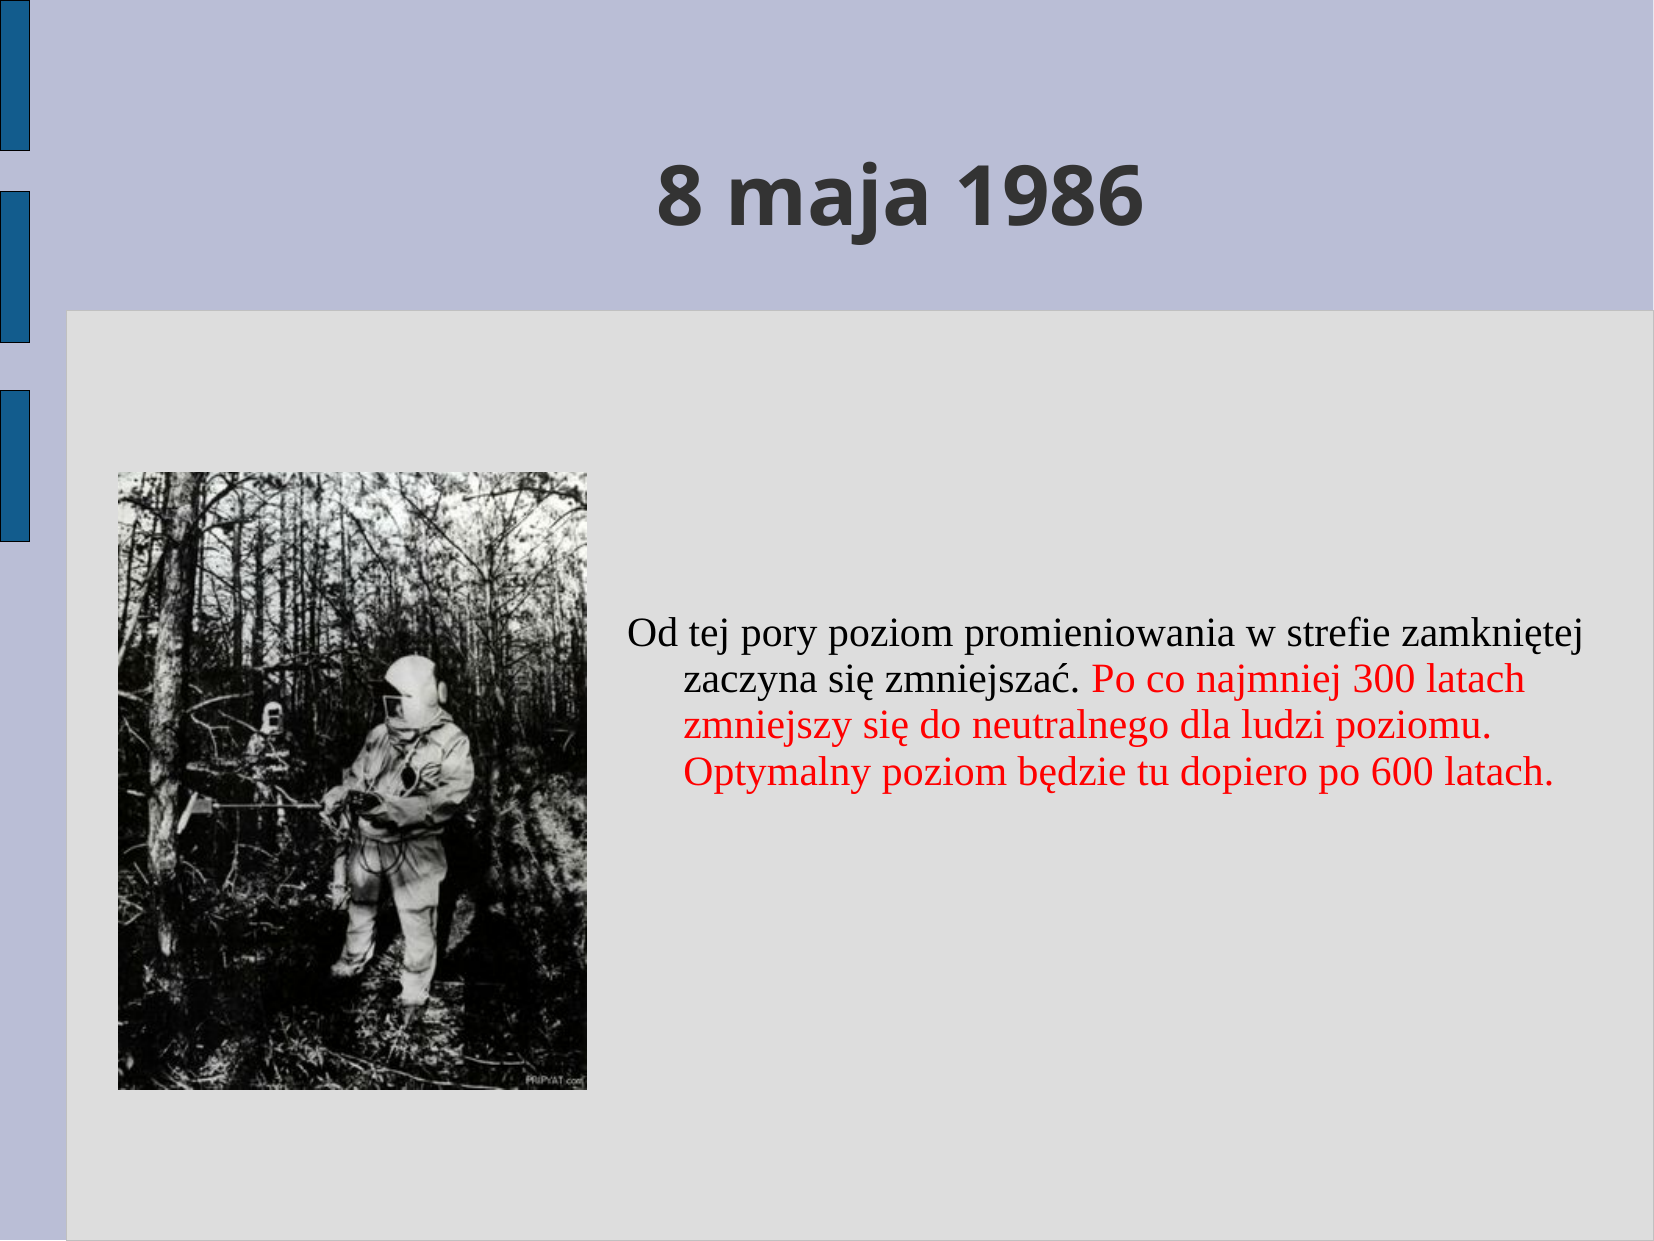

8 maja 1986
Od tej pory poziom promieniowania w strefie zamkniętej zaczyna się zmniejszać. Po co najmniej 300 latach zmniejszy się do neutralnego dla ludzi poziomu. Optymalny poziom będzie tu dopiero po 600 latach.